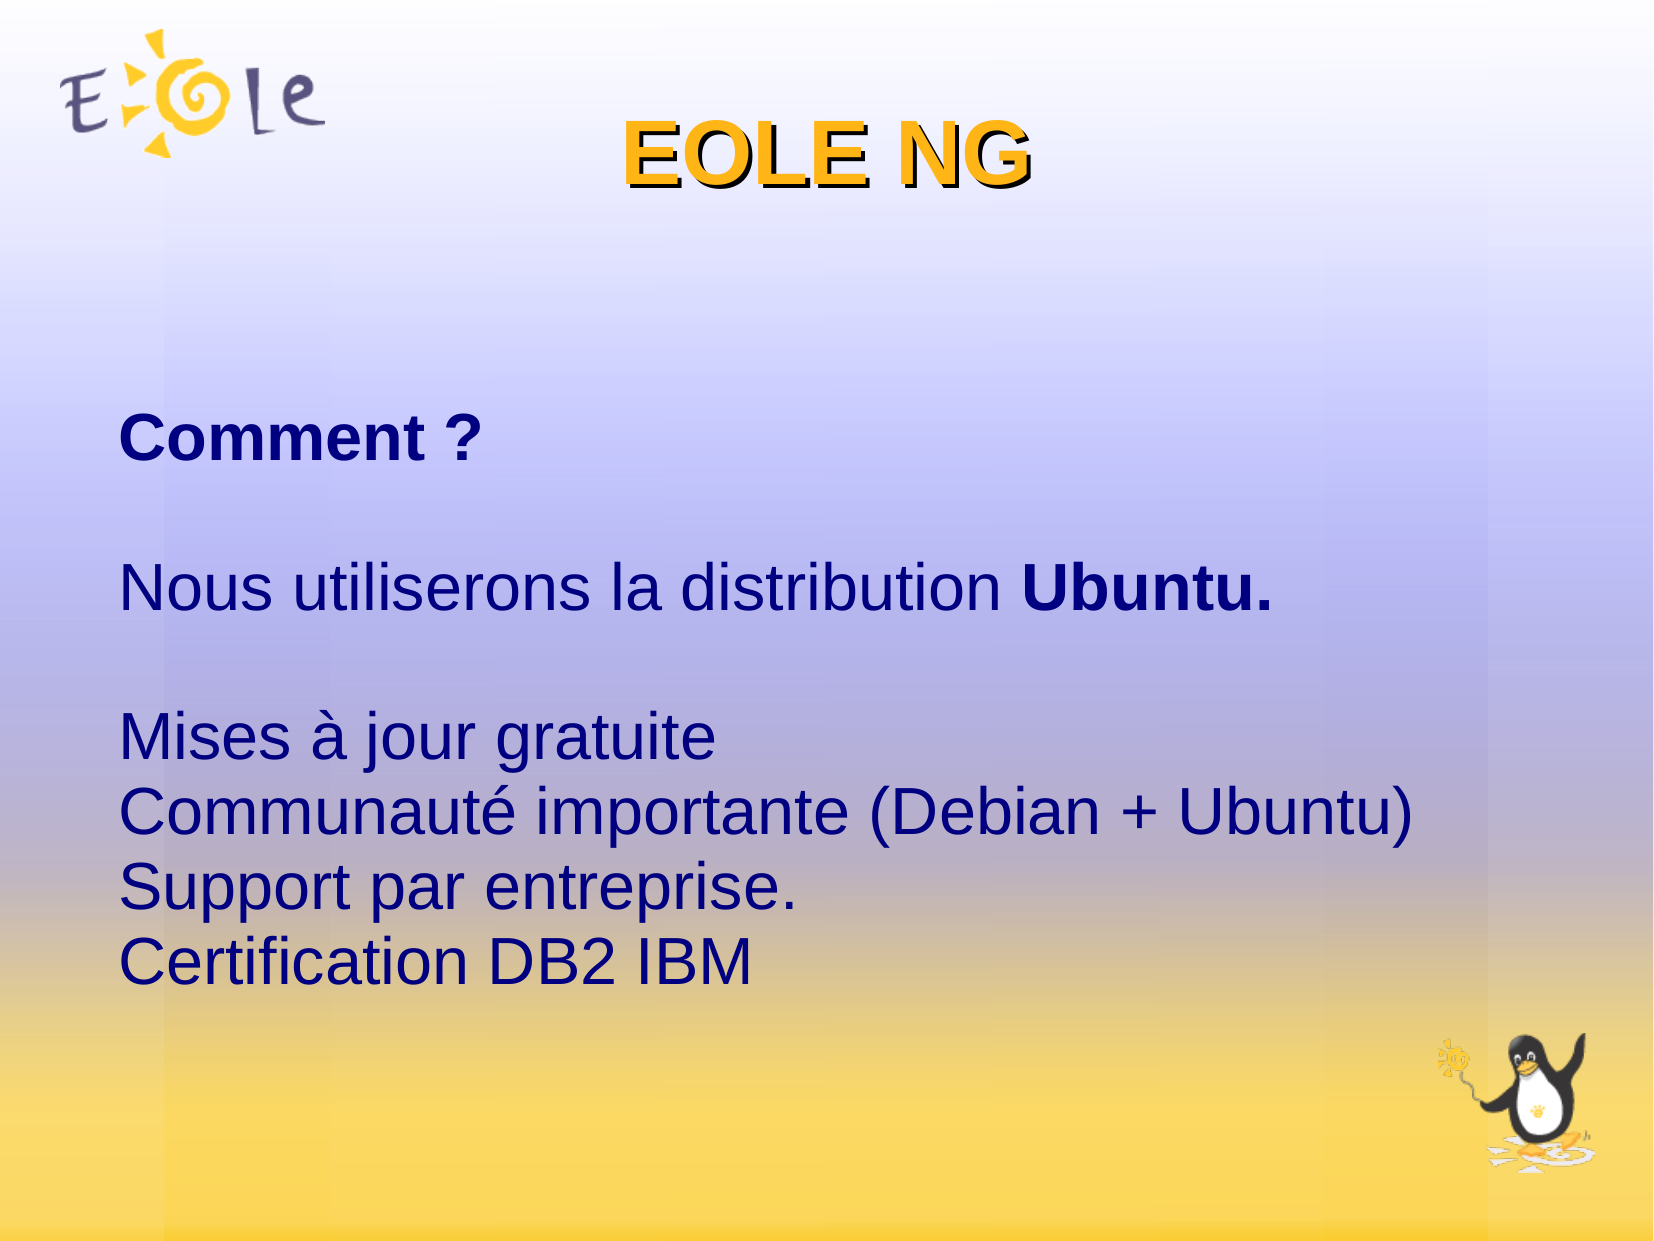

# EOLE NG
Comment ?
Nous utiliserons la distribution Ubuntu.
Mises à jour gratuite
Communauté importante (Debian + Ubuntu)
Support par entreprise.
Certification DB2 IBM